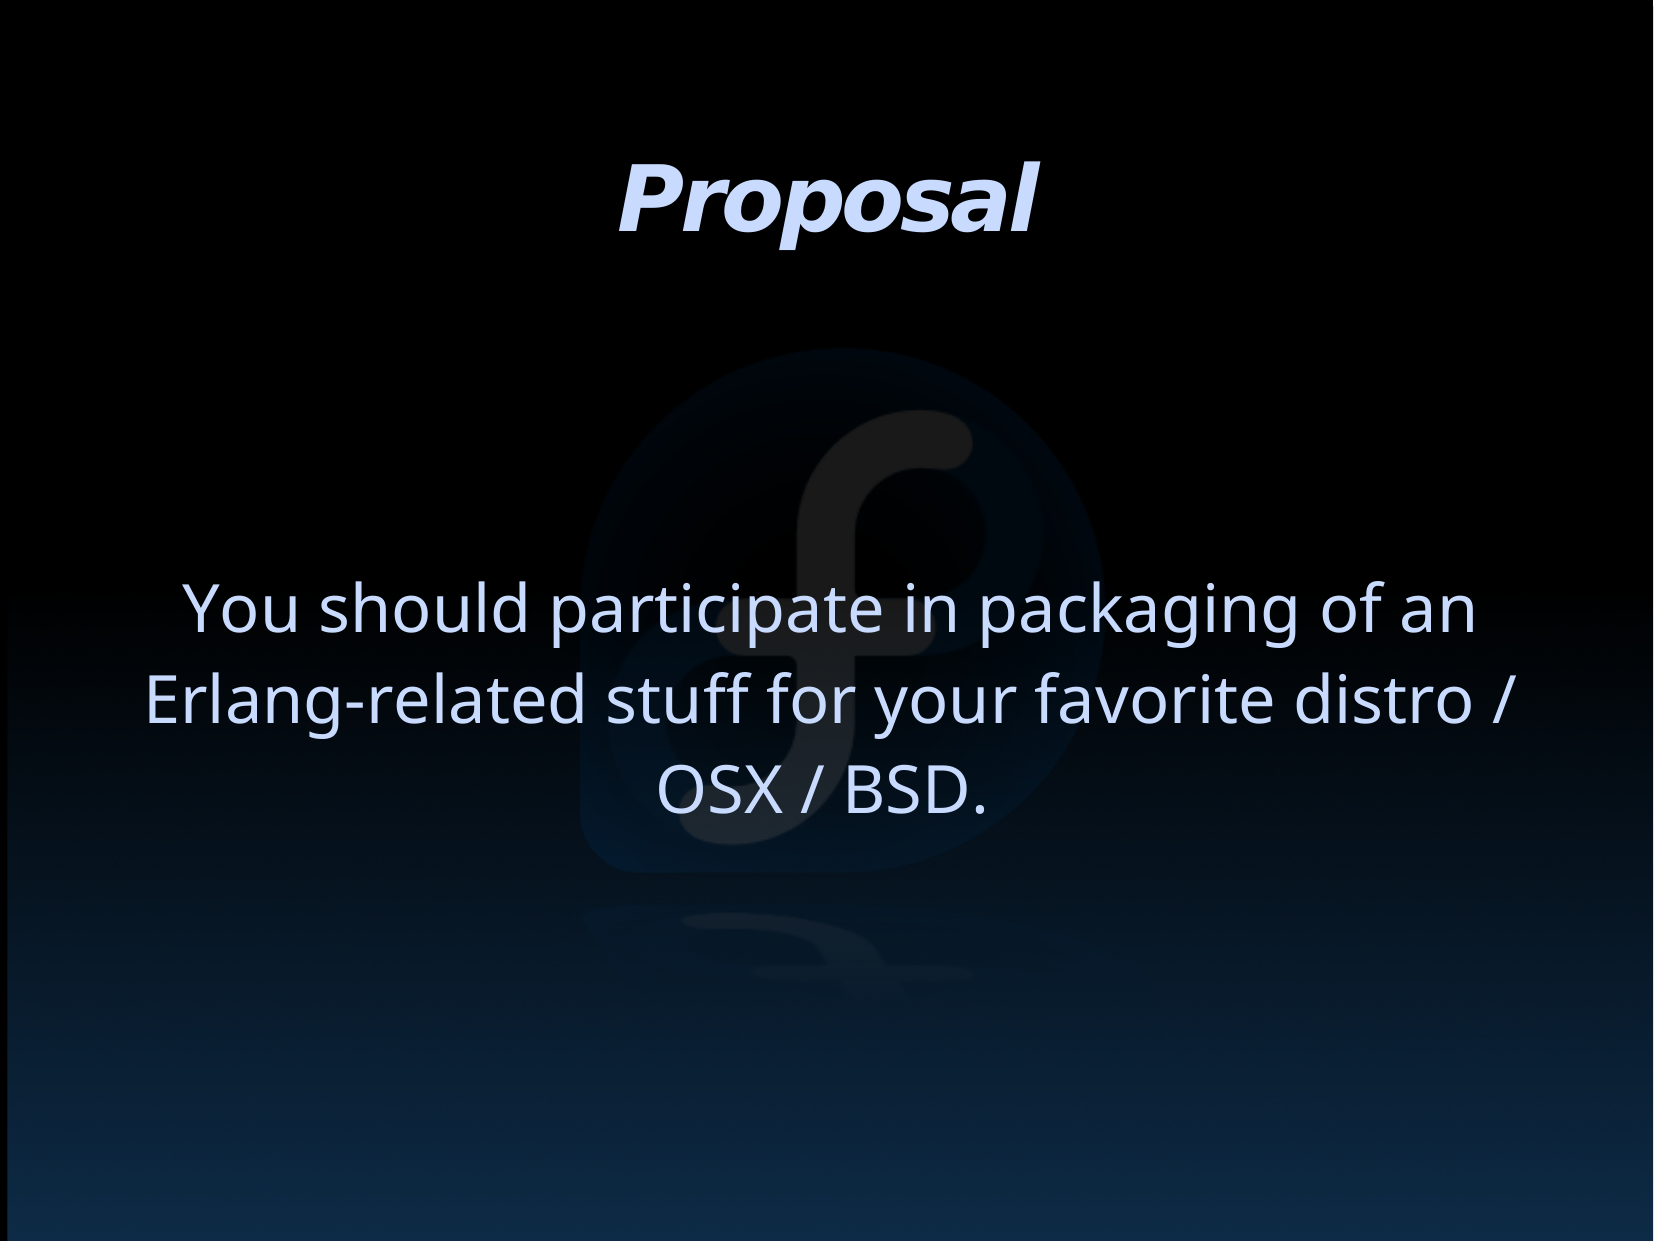

# Proposal
You should participate in packaging of an Erlang-related stuff for your favorite distro / OSX / BSD.